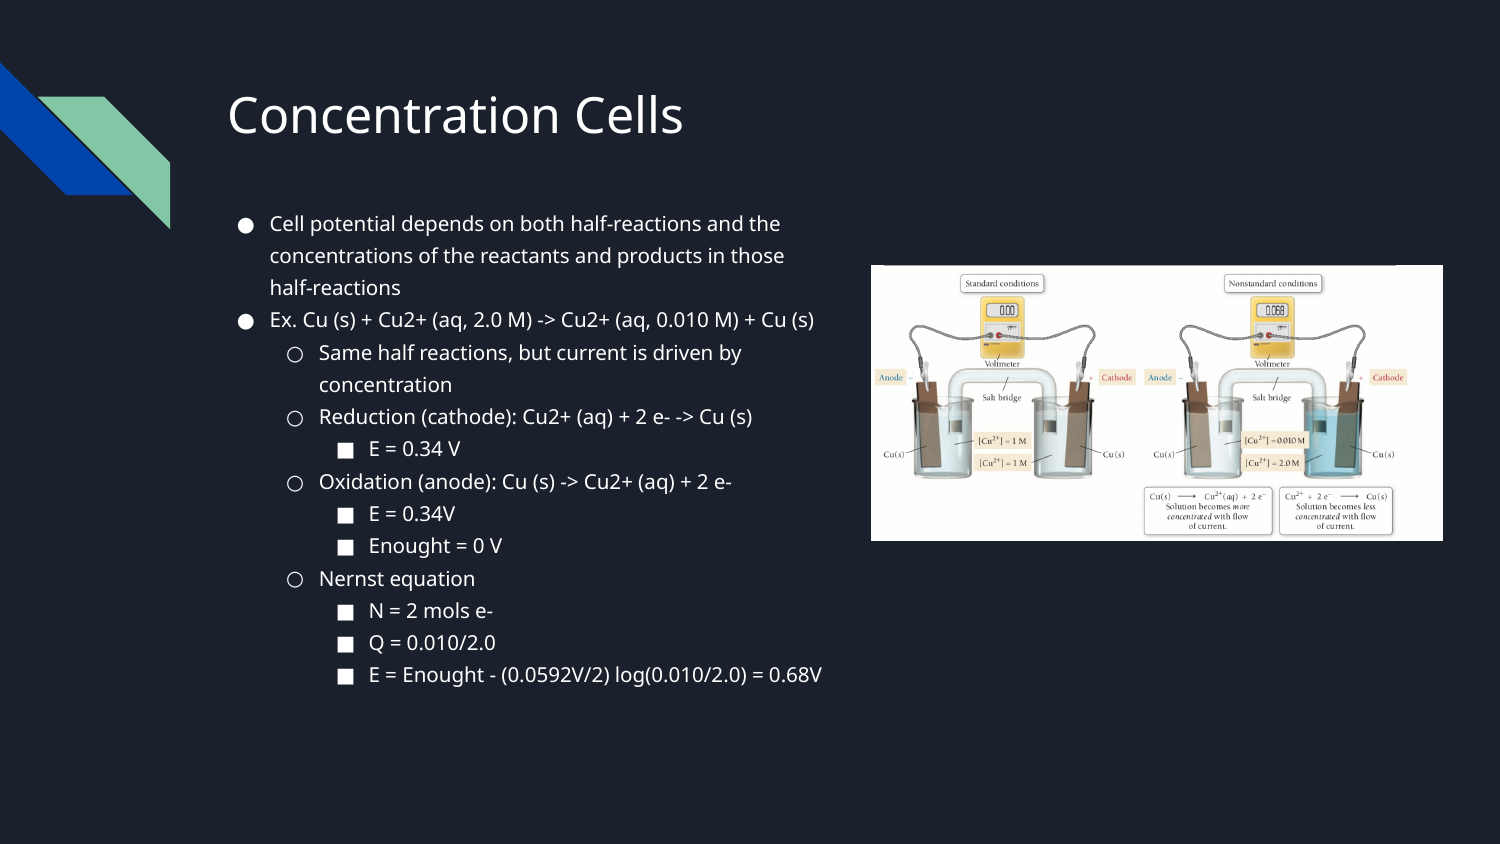

# Concentration Cells
Cell potential depends on both half-reactions and the concentrations of the reactants and products in those half-reactions
Ex. Cu (s) + Cu2+ (aq, 2.0 M) -> Cu2+ (aq, 0.010 M) + Cu (s)
Same half reactions, but current is driven by concentration
Reduction (cathode): Cu2+ (aq) + 2 e- -> Cu (s)
E = 0.34 V
Oxidation (anode): Cu (s) -> Cu2+ (aq) + 2 e-
E = 0.34V
Enought = 0 V
Nernst equation
N = 2 mols e-
Q = 0.010/2.0
E = Enought - (0.0592V/2) log(0.010/2.0) = 0.68V